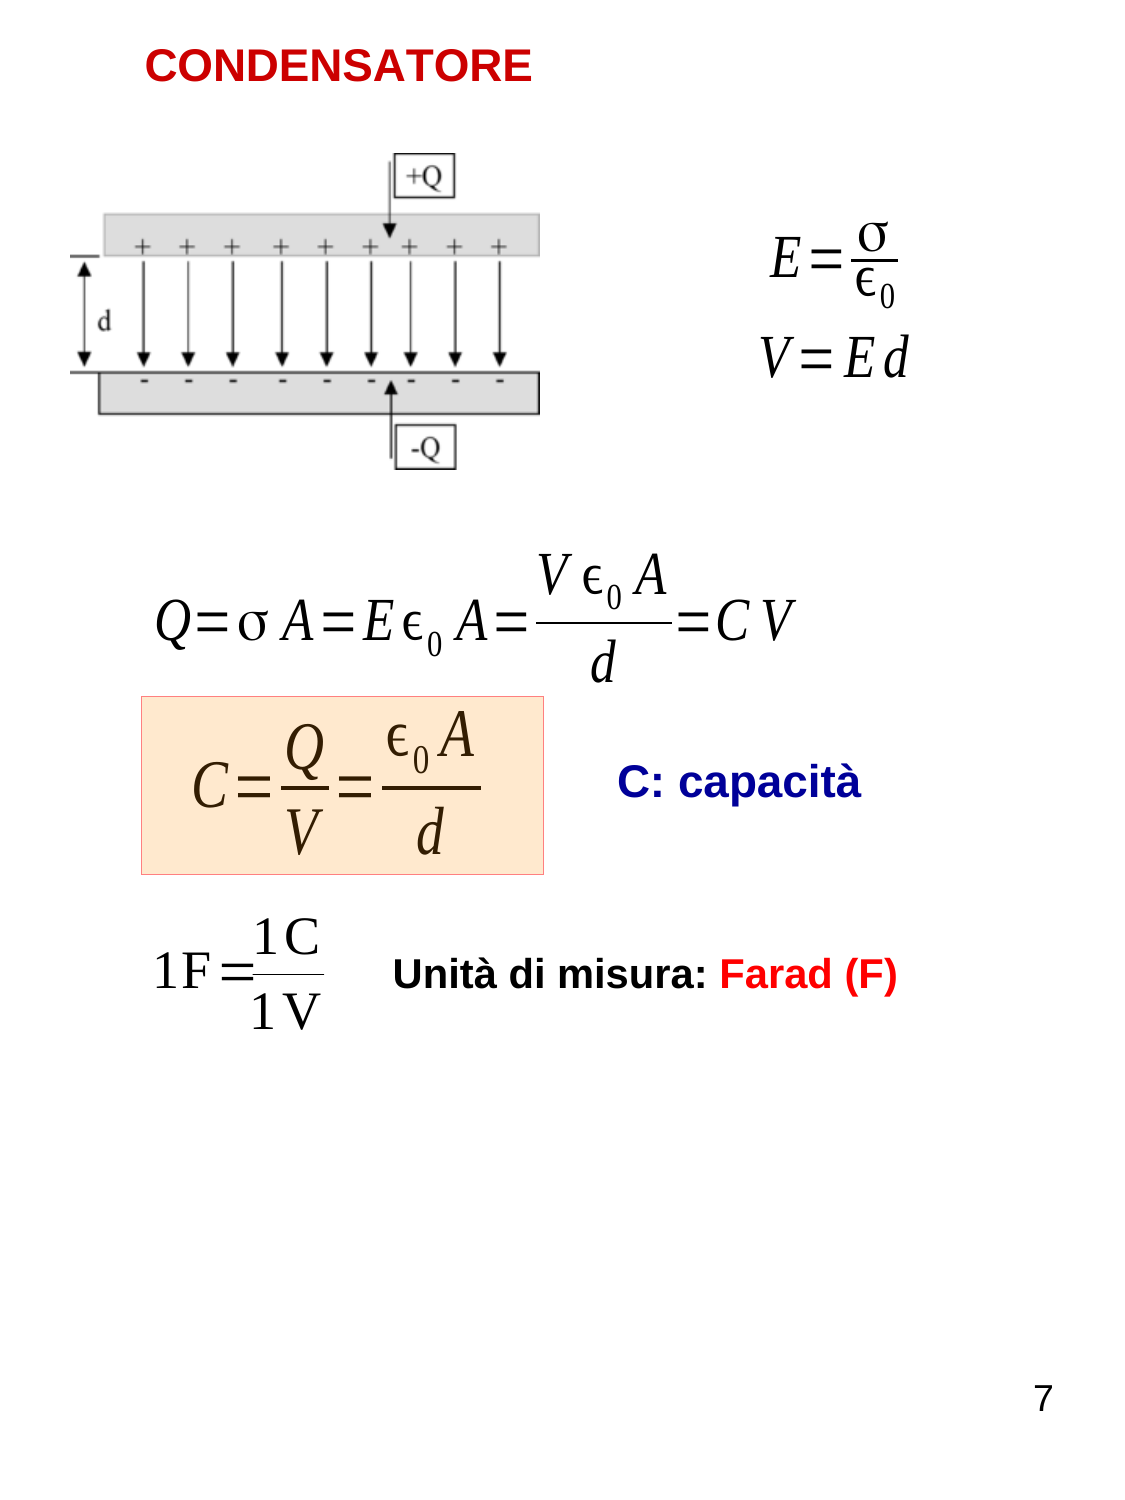

CONDENSATORE
C: capacità
Unità di misura: Farad (F)
P13 Elettrostatica 2
7